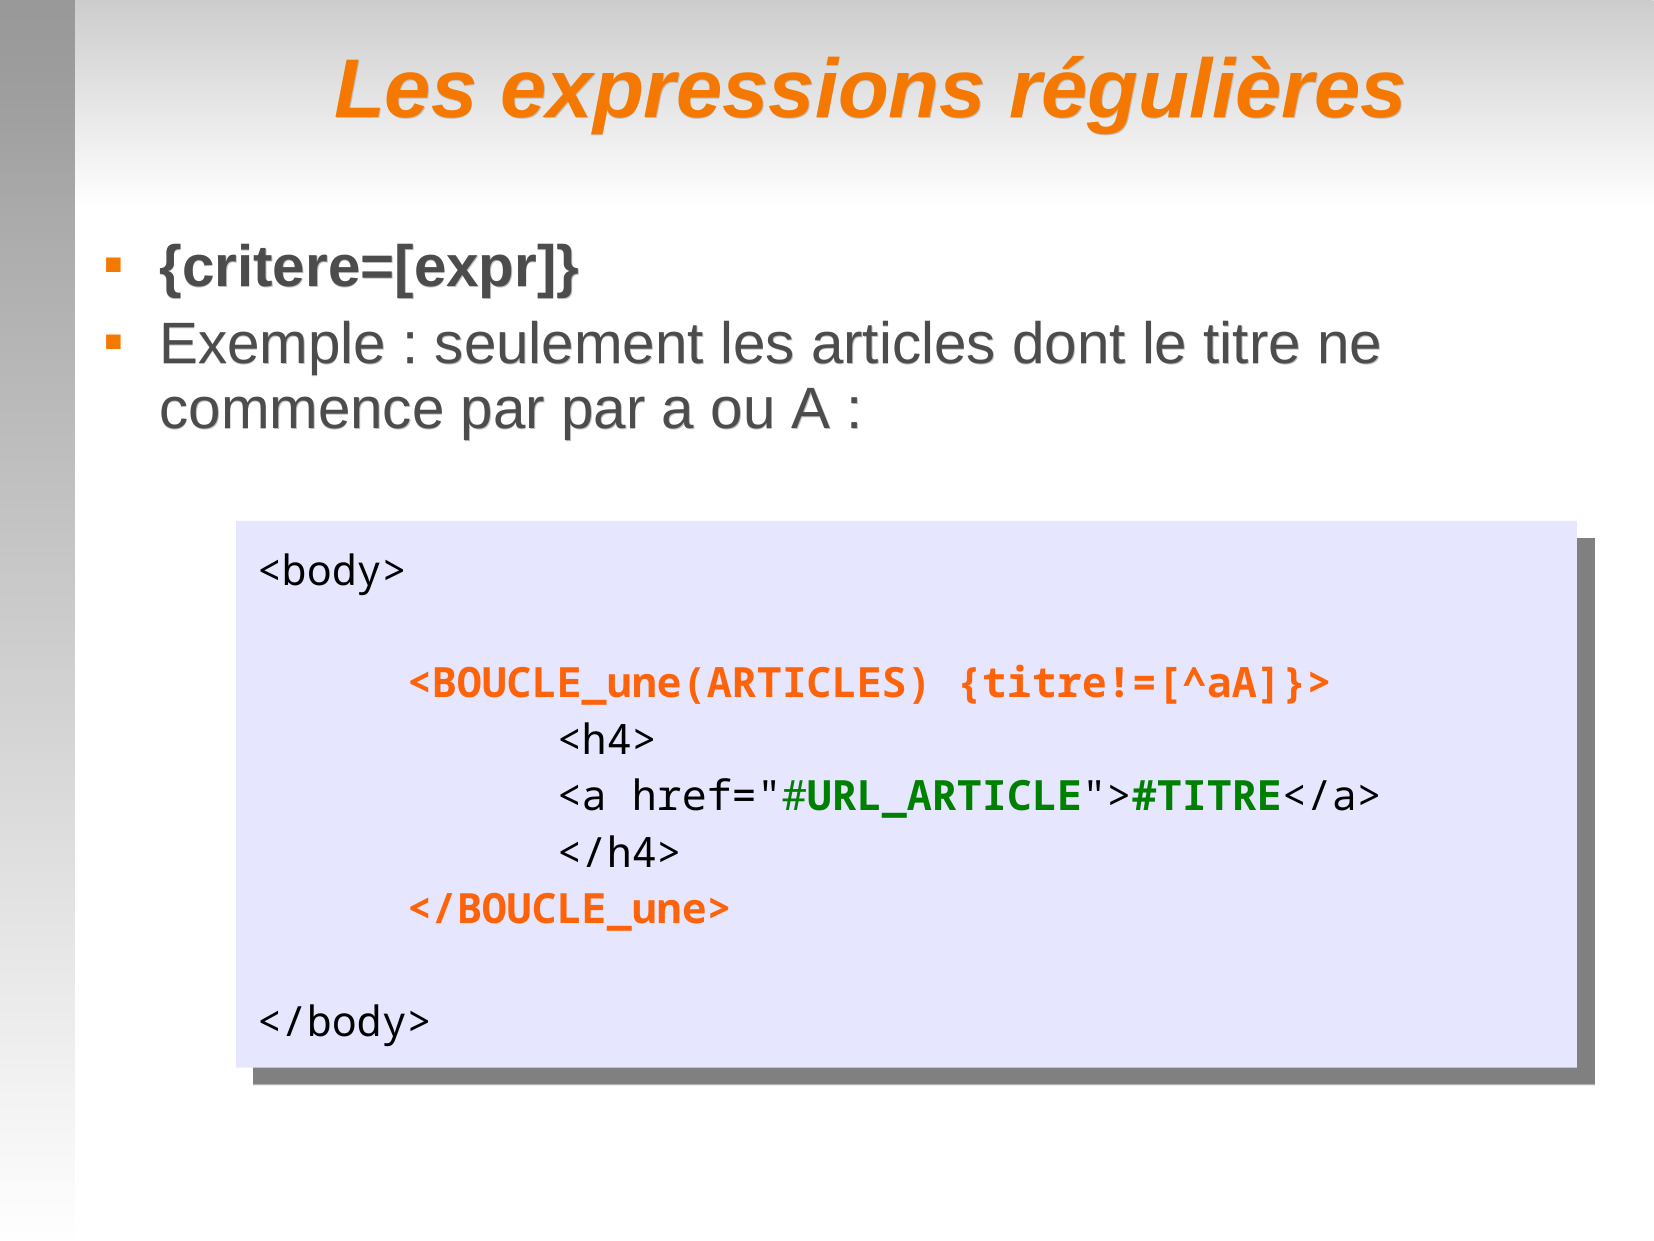

Les expressions régulières
# {critere=[expr]}
Exemple : seulement les articles dont le titre ne commence par par a ou A :
<body>
	<BOUCLE_une(ARTICLES) {titre!=[^aA]}>
		<h4>
		<a href="#URL_ARTICLE">#TITRE</a>
		</h4>
	</BOUCLE_une>
</body>